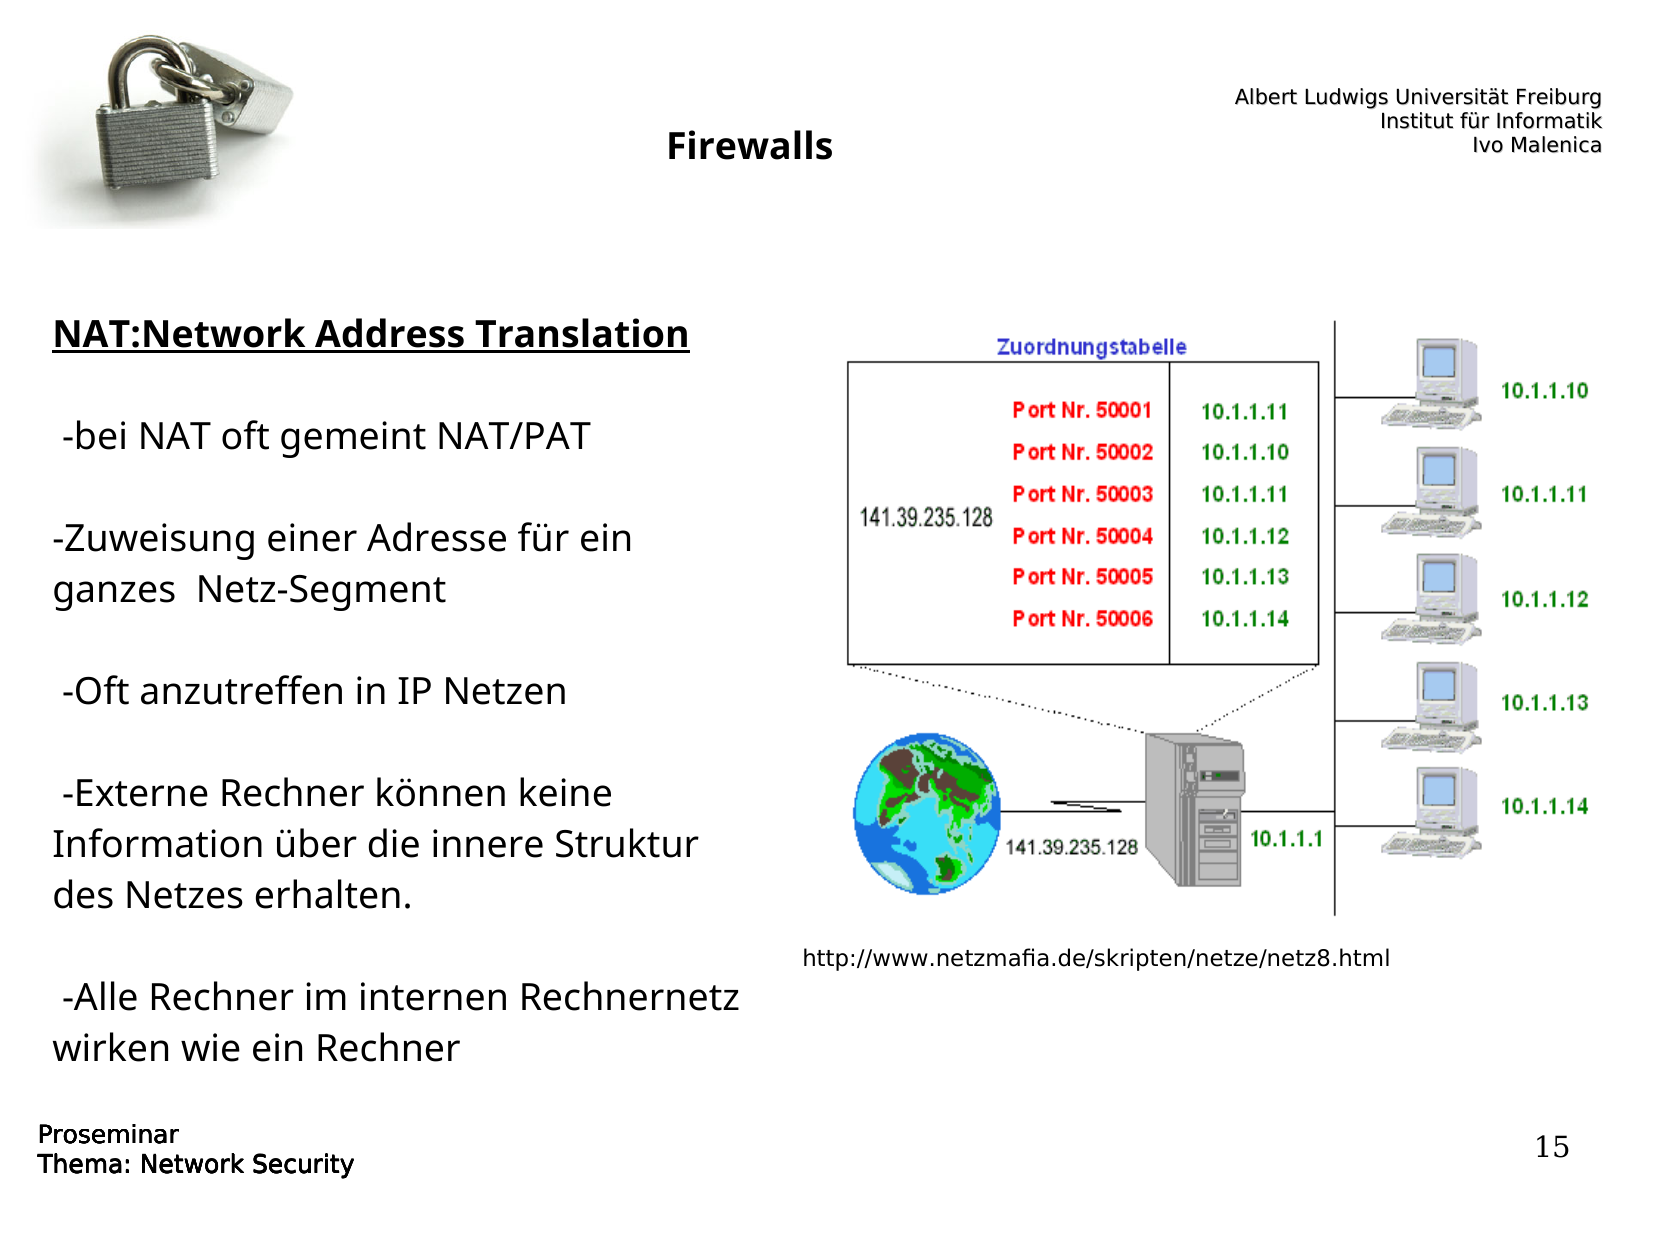

Albert Ludwigs Universität Freiburg
Institut für Informatik
Ivo Malenica
Firewalls
NAT:Network Address Translation
 -bei NAT oft gemeint NAT/PAT
-Zuweisung einer Adresse für ein ganzes Netz-Segment
 -Oft anzutreffen in IP Netzen
 -Externe Rechner können keine Information über die innere Struktur des Netzes erhalten.
 -Alle Rechner im internen Rechnernetz wirken wie ein Rechner
http://www.netzmafia.de/skripten/netze/netz8.html
# Proseminar Thema: Network Security
Proseminar
Thema: Network Security
Proseminar
Thema: Network Security
Proseminar
Thema: Network Security
Proseminar
Thema: Network Security
15